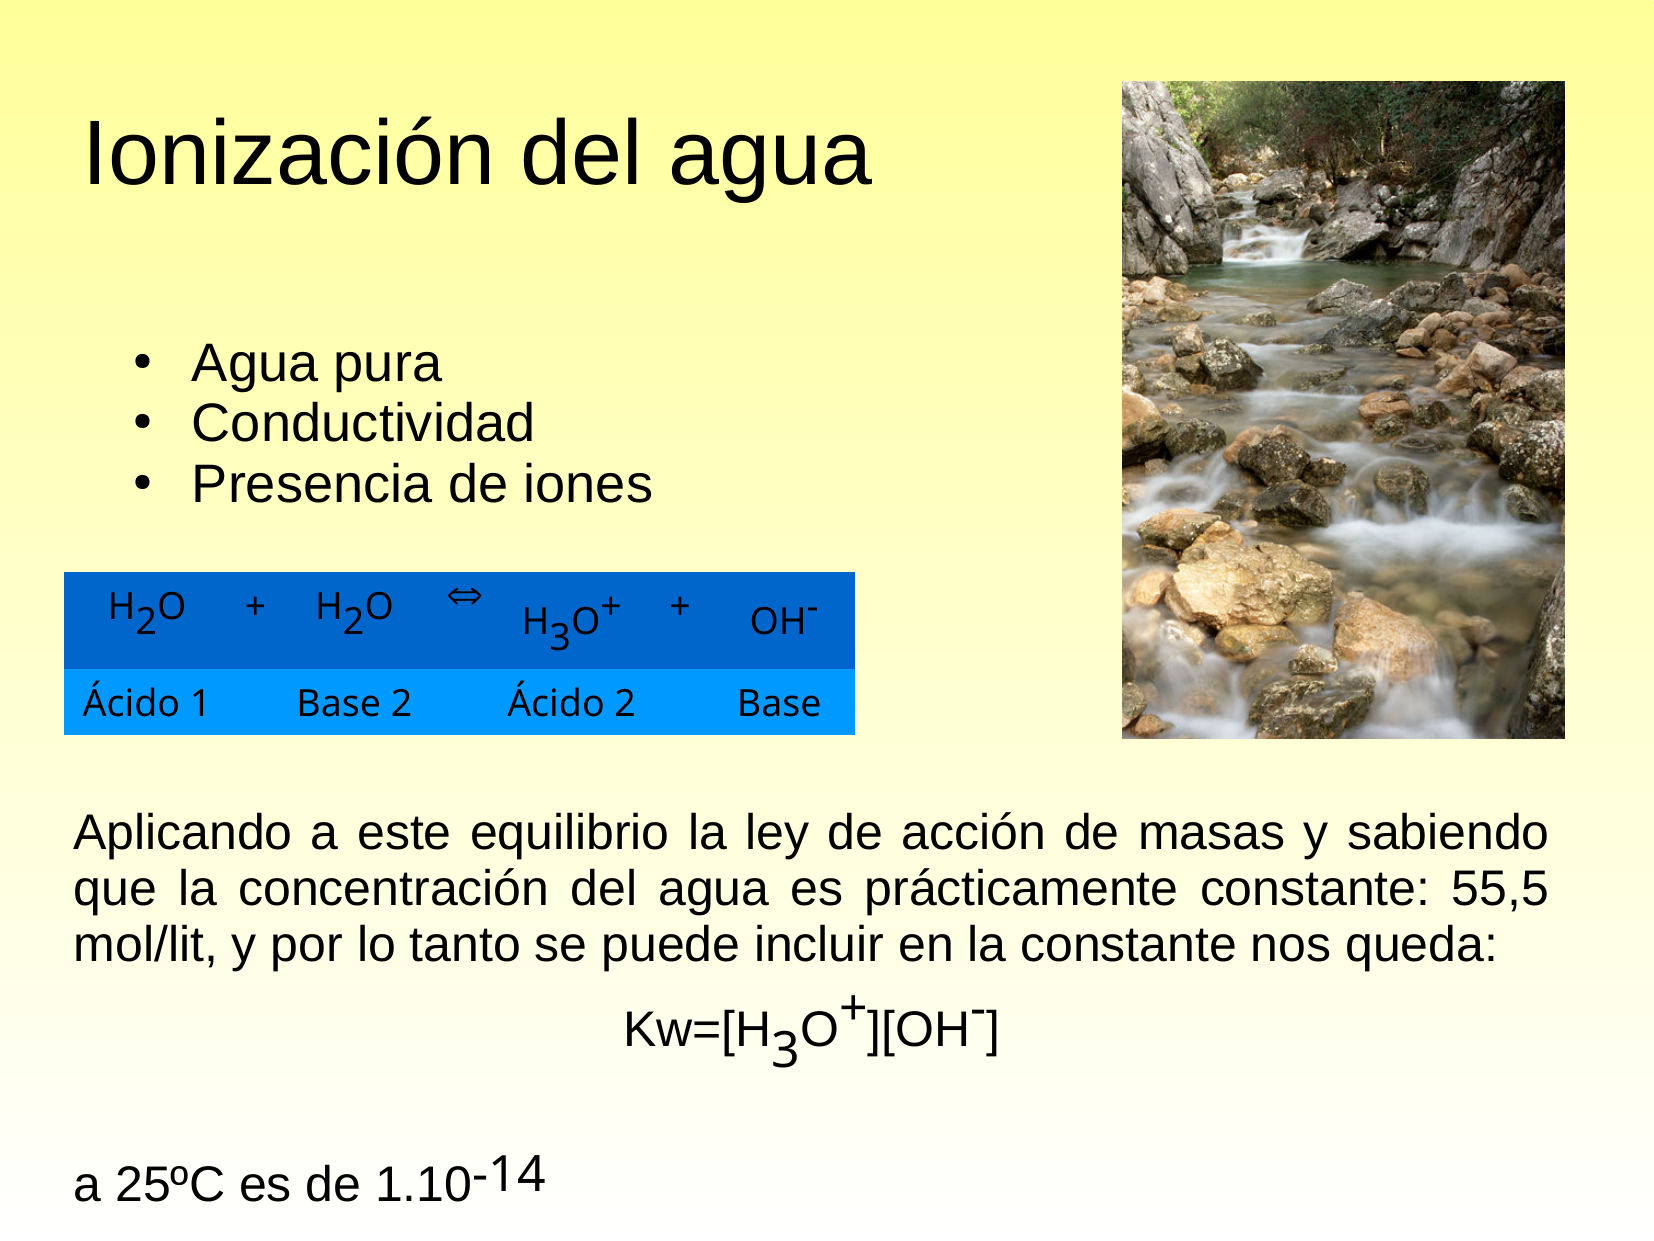

# Ionización del agua
Agua pura
Conductividad
Presencia de iones
| H2O | + | H2O |  | H3O+ | + | OH- |
| --- | --- | --- | --- | --- | --- | --- |
| Ácido 1 | | Base 2 | | Ácido 2 | | Base |
Aplicando a este equilibrio la ley de acción de masas y sabiendo que la concentración del agua es prácticamente constante: 55,5 mol/lit, y por lo tanto se puede incluir en la constante nos queda:
Kw=[H3O+][OH-]
a 25ºC es de 1.10-14